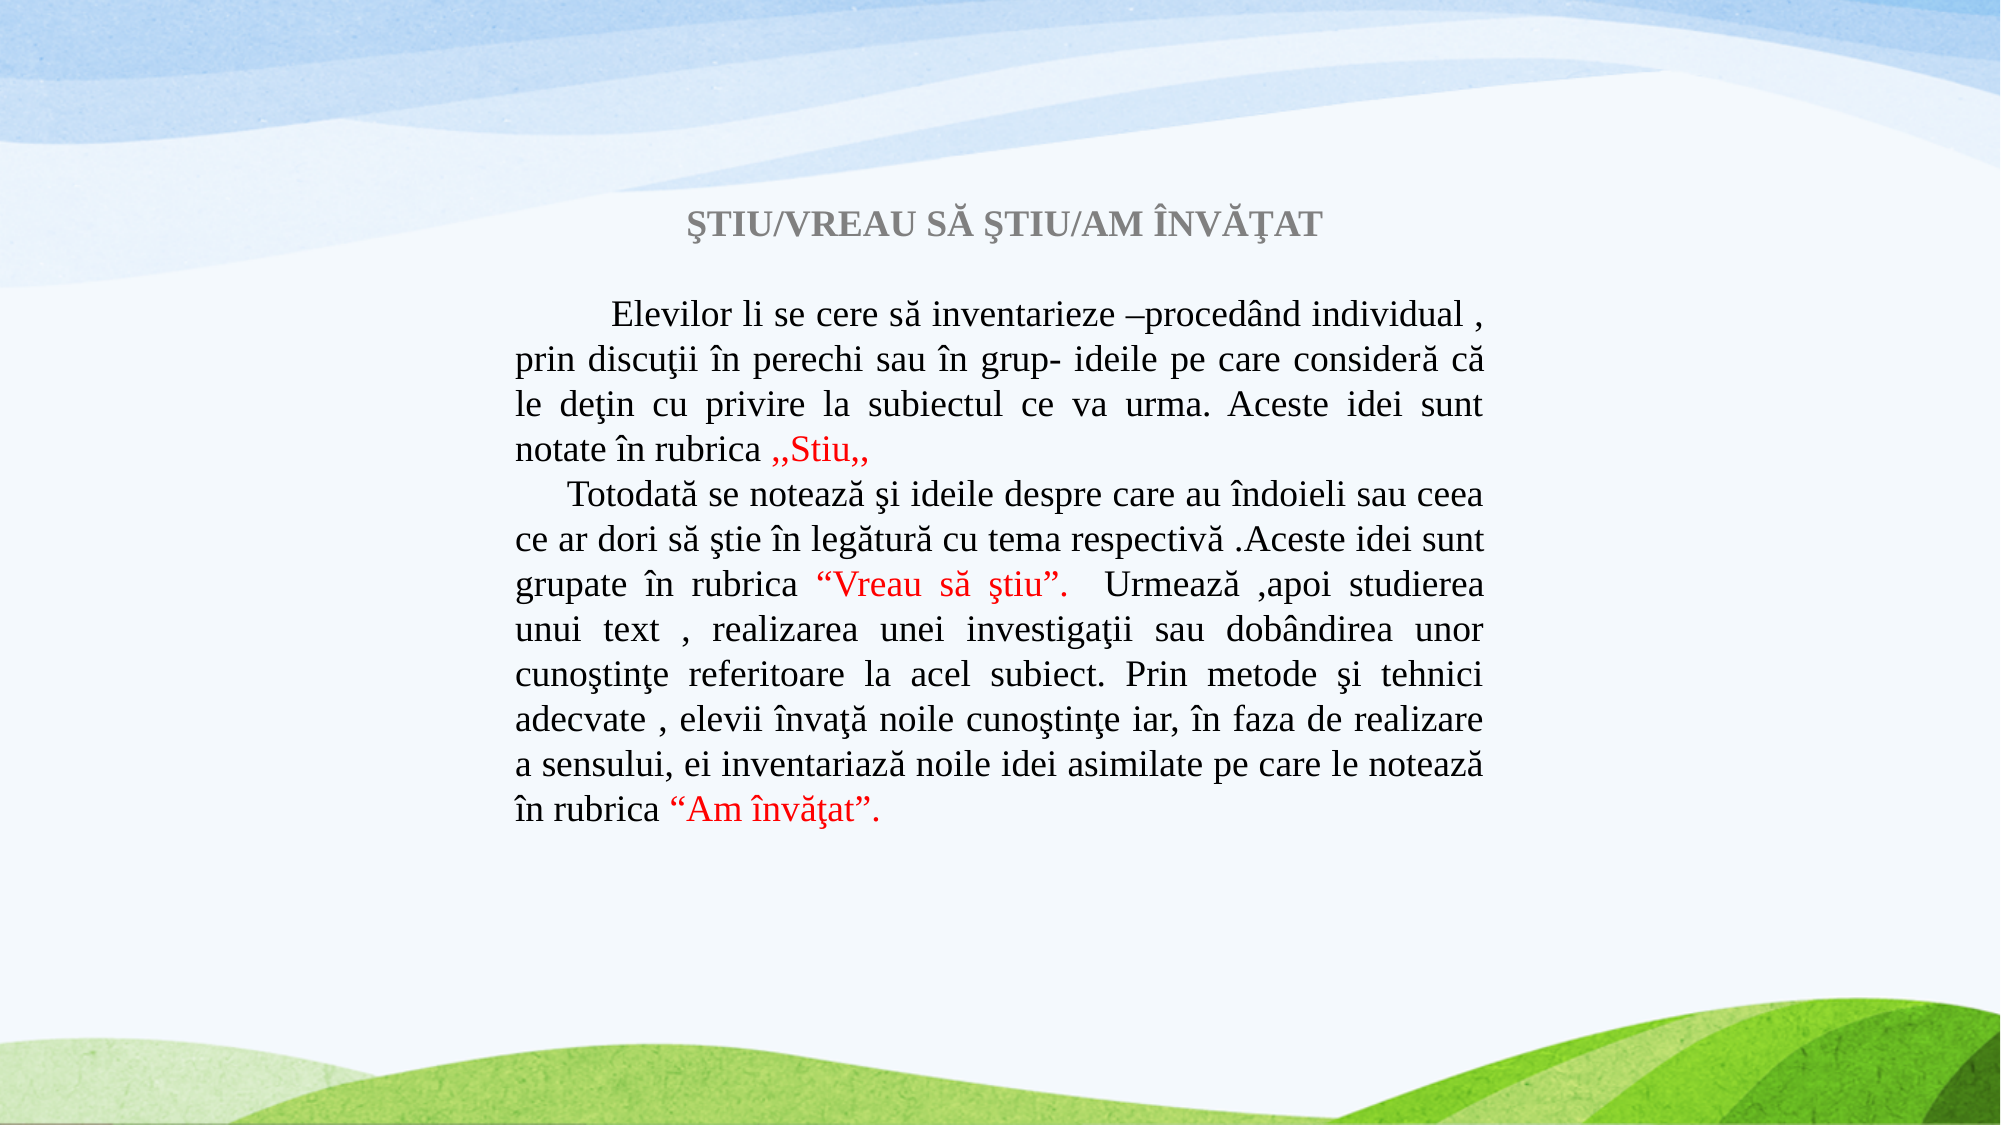

ŞTIU/VREAU SĂ ŞTIU/AM ÎNVĂŢAT
 Elevilor li se cere să inventarieze –procedând individual , prin discuţii în perechi sau în grup- ideile pe care consideră că le deţin cu privire la subiectul ce va urma. Aceste idei sunt notate în rubrica ,,Stiu,,
 Totodată se notează şi ideile despre care au îndoieli sau ceea ce ar dori să ştie în legătură cu tema respectivă .Aceste idei sunt grupate în rubrica “Vreau să ştiu”. Urmează ,apoi studierea unui text , realizarea unei investigaţii sau dobândirea unor cunoştinţe referitoare la acel subiect. Prin metode şi tehnici adecvate , elevii învaţă noile cunoştinţe iar, în faza de realizare a sensului, ei inventariază noile idei asimilate pe care le notează în rubrica “Am învăţat”.